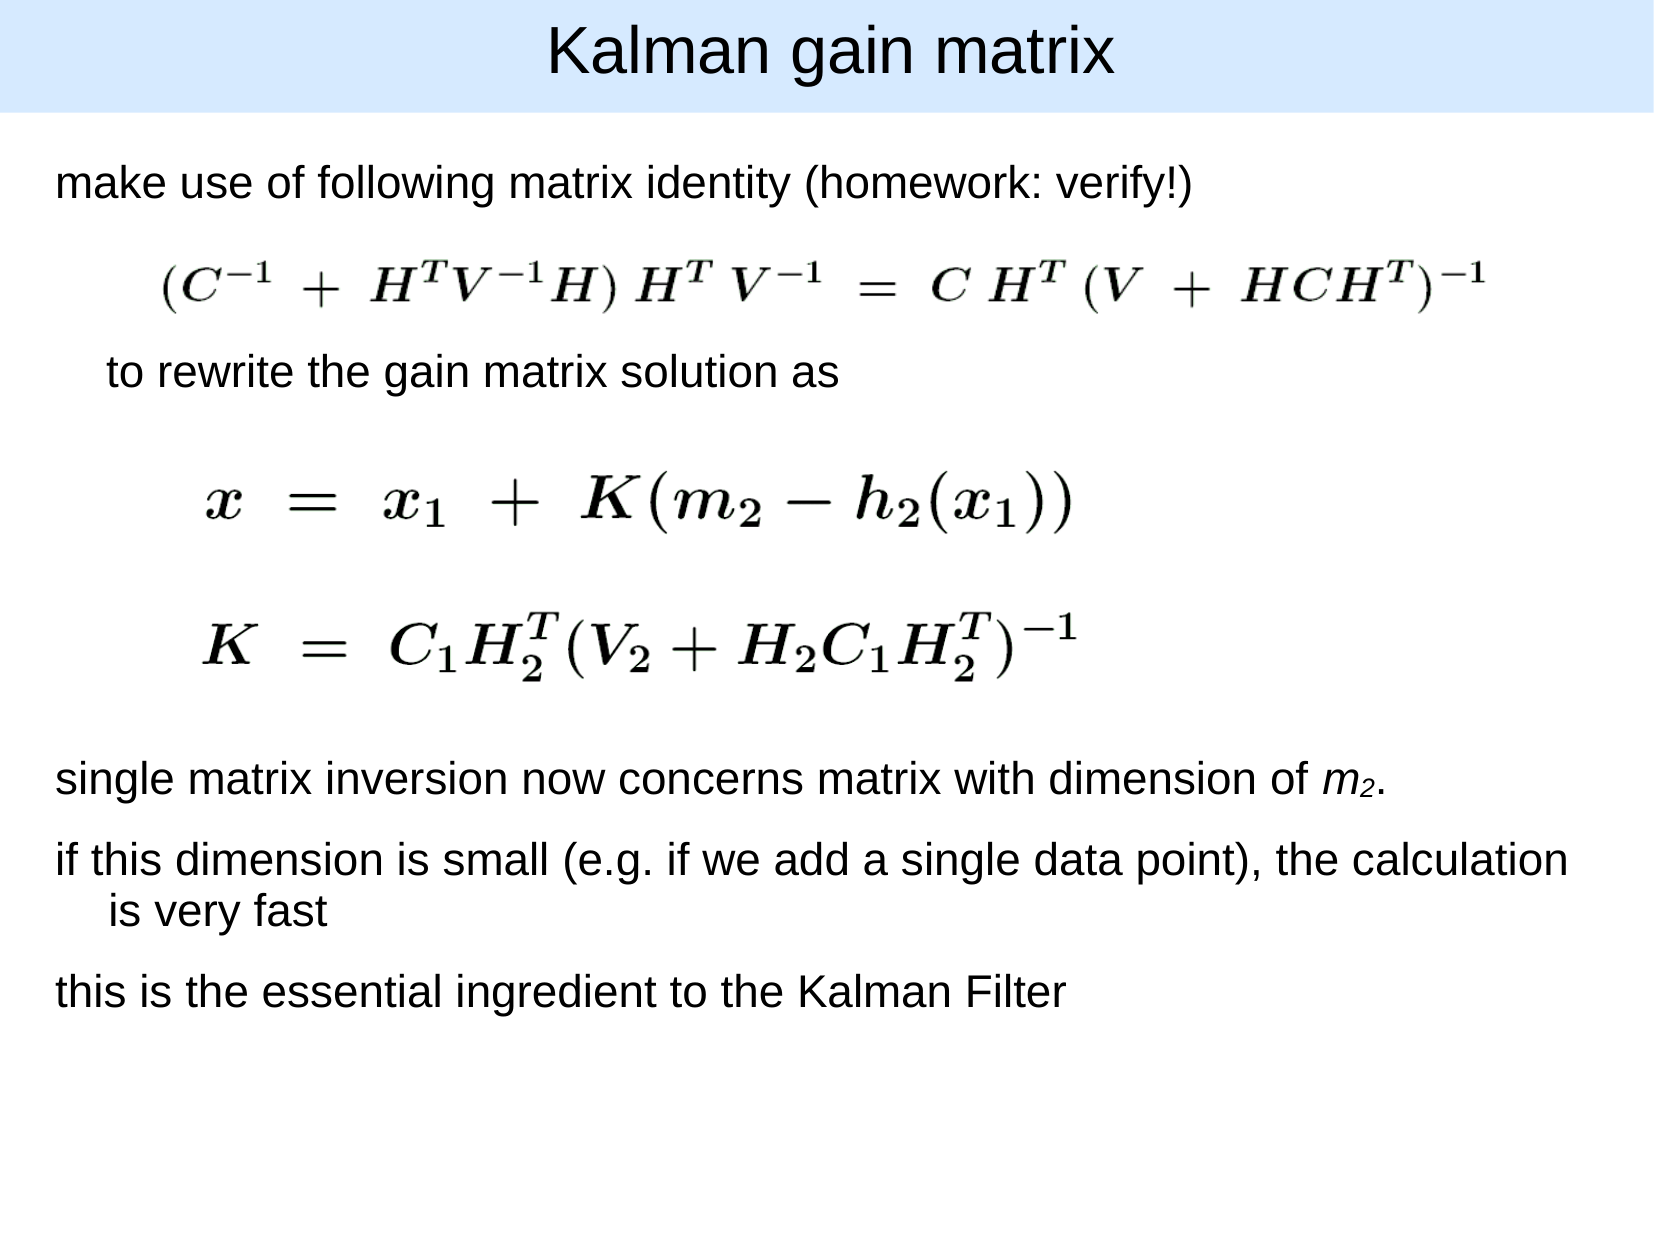

# Kalman gain matrix
make use of following matrix identity (homework: verify!)
 to rewrite the gain matrix solution as
single matrix inversion now concerns matrix with dimension of m2.
if this dimension is small (e.g. if we add a single data point), the calculation is very fast
this is the essential ingredient to the Kalman Filter